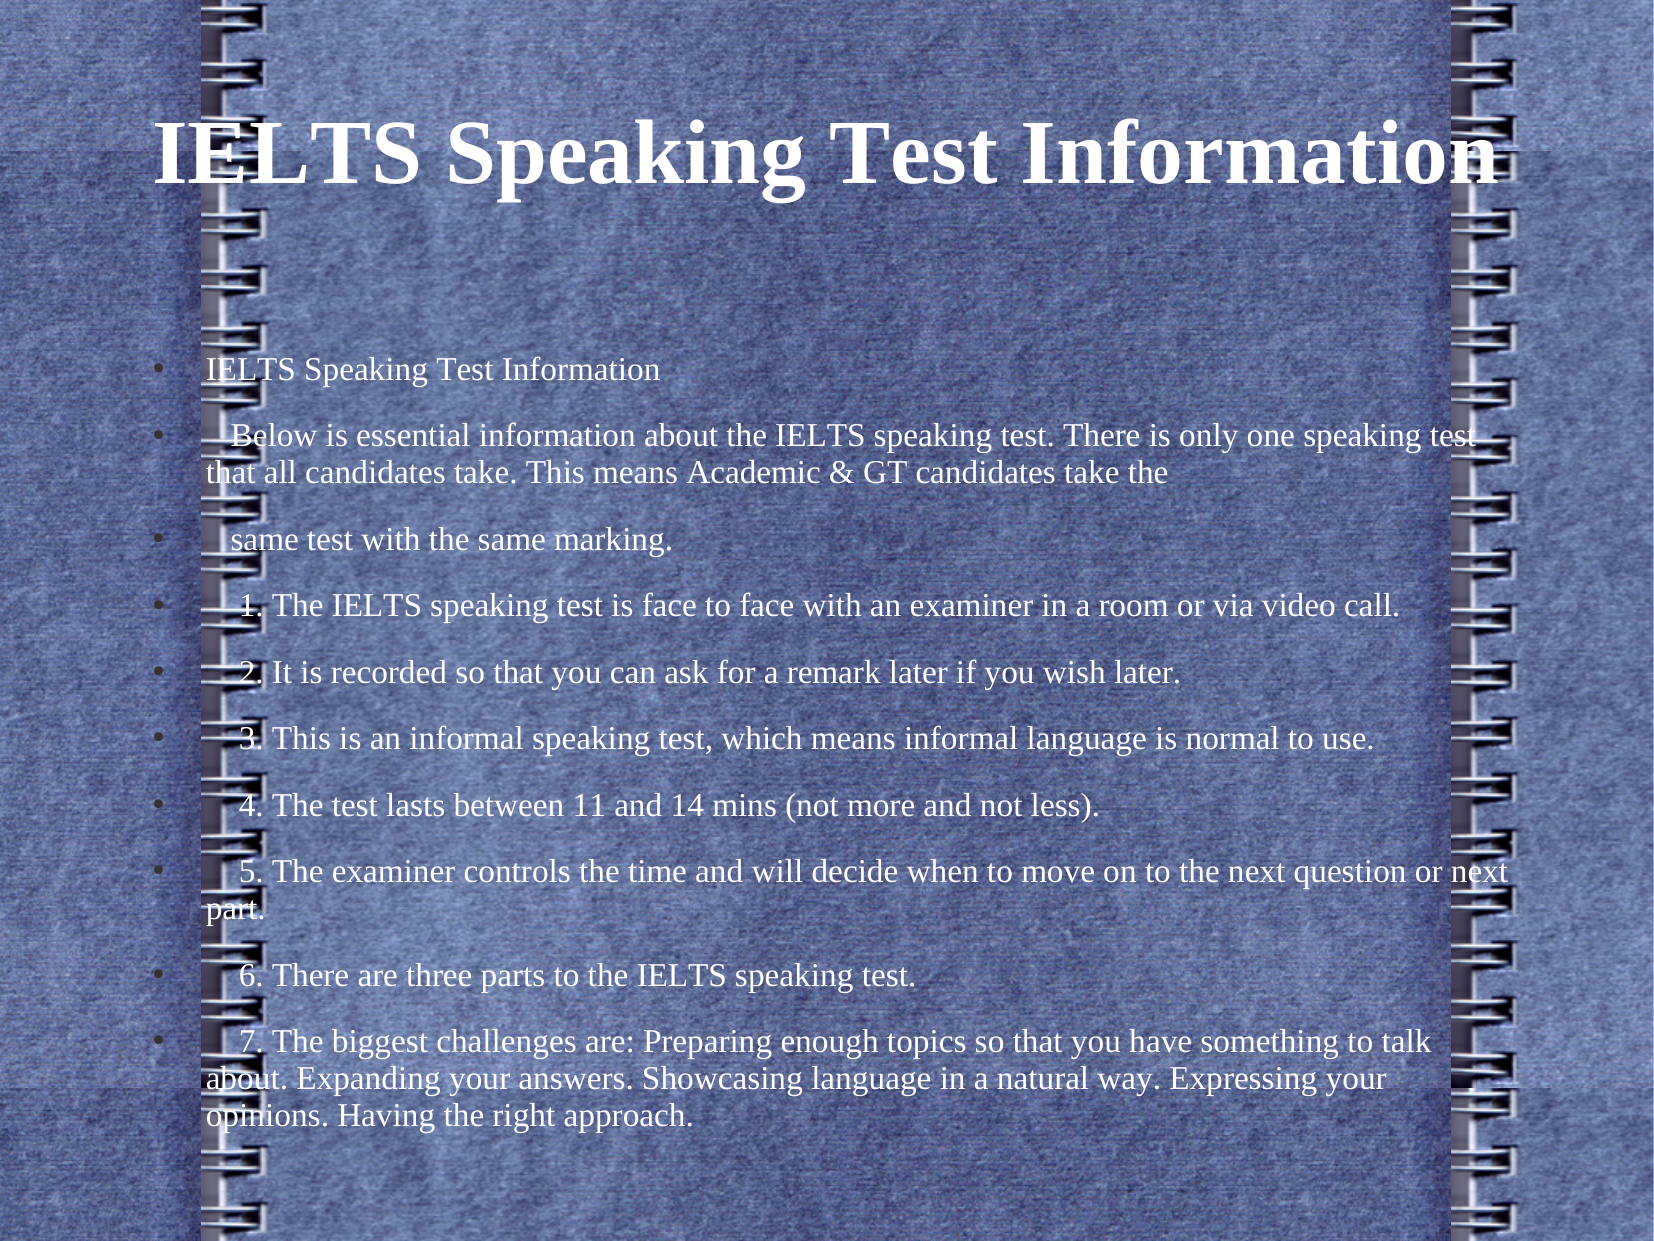

# IELTS Speaking Test Information
IELTS Speaking Test Information
 Below is essential information about the IELTS speaking test. There is only one speaking test that all candidates take. This means Academic & GT candidates take the
 same test with the same marking.
 1. The IELTS speaking test is face to face with an examiner in a room or via video call.
 2. It is recorded so that you can ask for a remark later if you wish later.
 3. This is an informal speaking test, which means informal language is normal to use.
 4. The test lasts between 11 and 14 mins (not more and not less).
 5. The examiner controls the time and will decide when to move on to the next question or next part.
 6. There are three parts to the IELTS speaking test.
 7. The biggest challenges are: Preparing enough topics so that you have something to talk about. Expanding your answers. Showcasing language in a natural way. Expressing your opinions. Having the right approach.